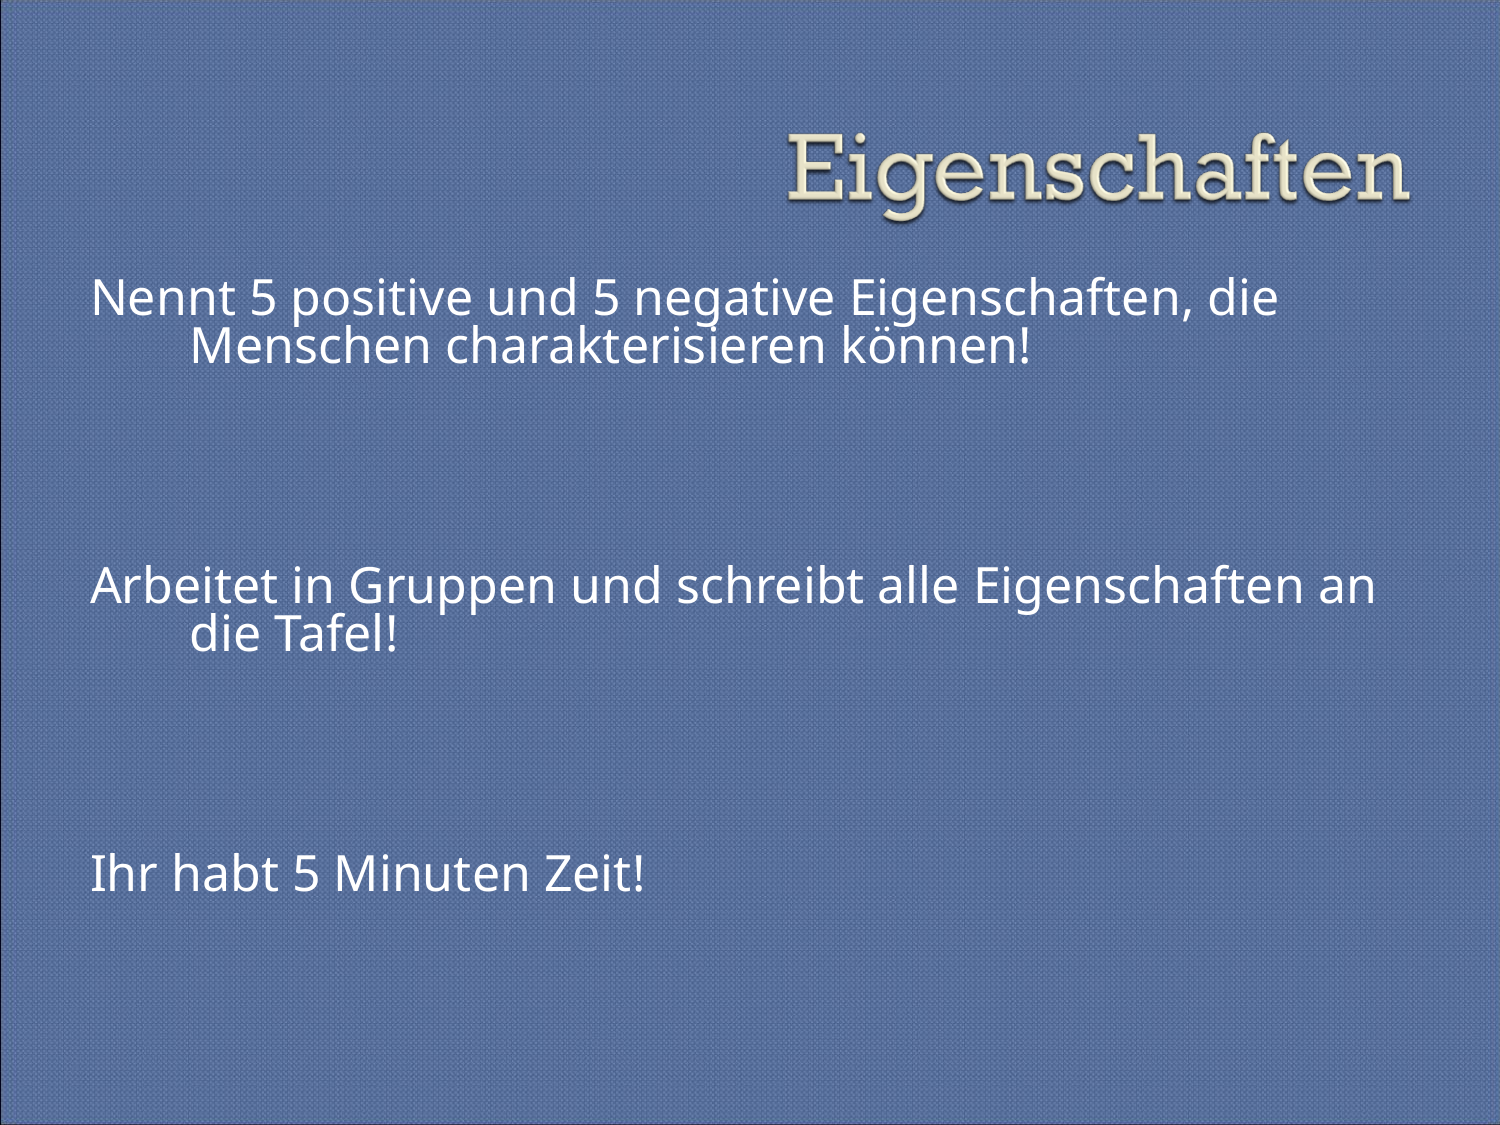

# Nennt 5 positive und 5 negative Eigenschaften, die Menschen charakterisieren können!
Arbeitet in Gruppen und schreibt alle Eigenschaften an die Tafel!
Ihr habt 5 Minuten Zeit!